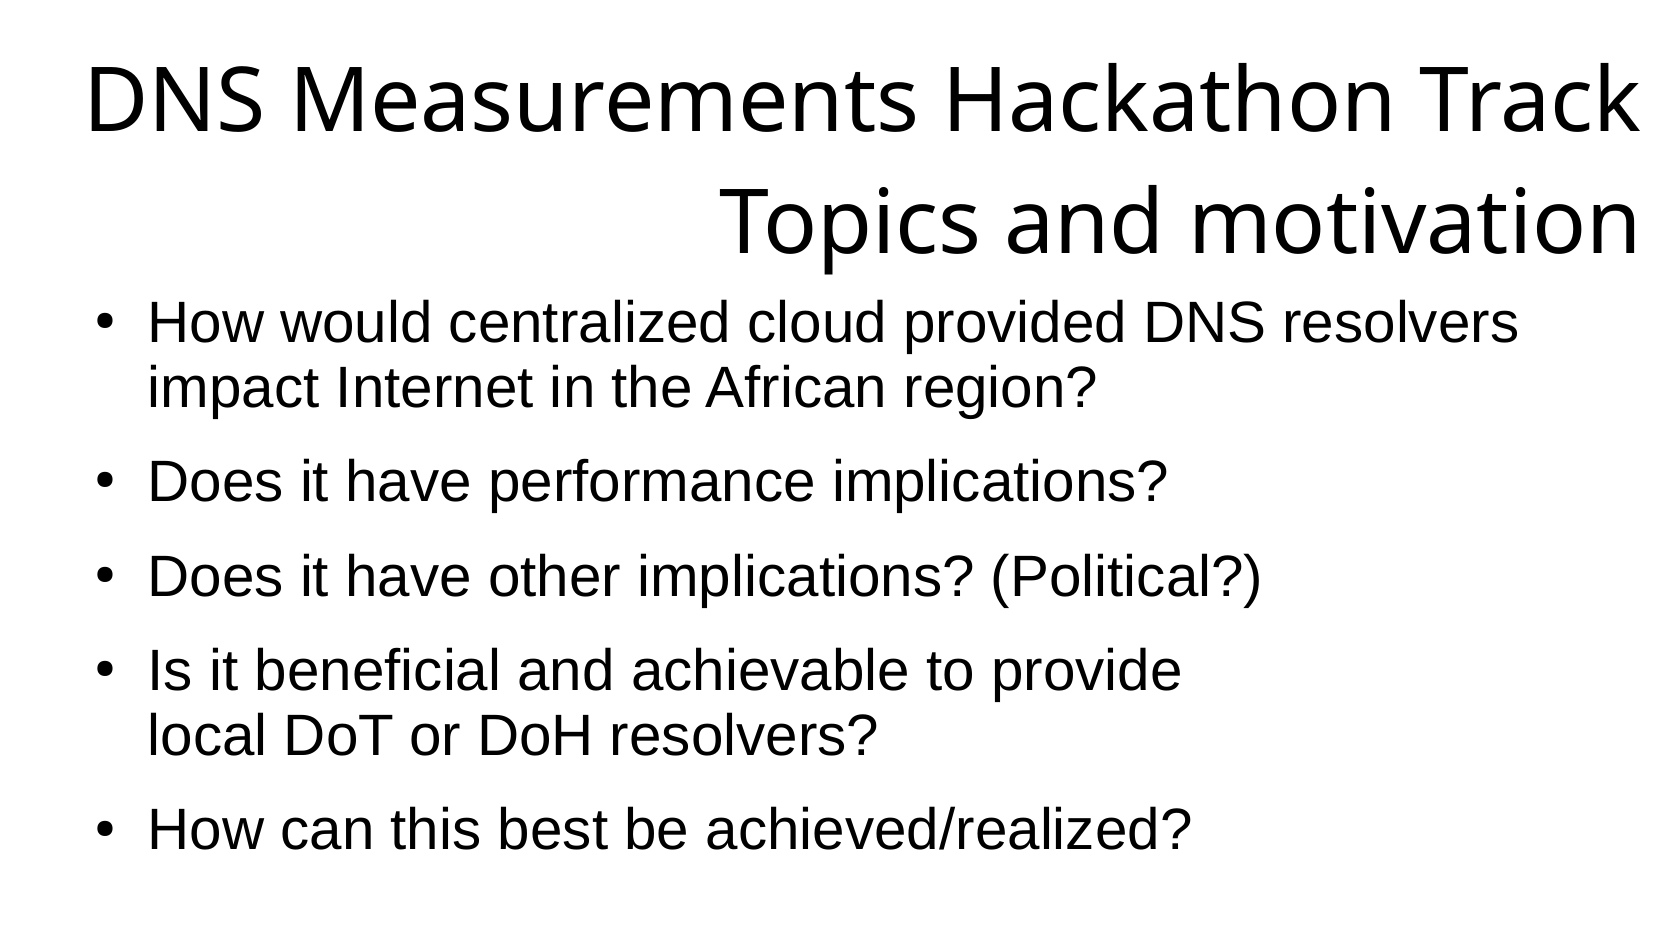

# DNS Measurements Hackathon Track Topics and motivation
How would centralized cloud provided DNS resolvers
impact Internet in the African region?
Does it have performance implications?
Does it have other implications? (Political?)
Is it beneficial and achievable to provide
local DoT or DoH resolvers?
How can this best be achieved/realized?